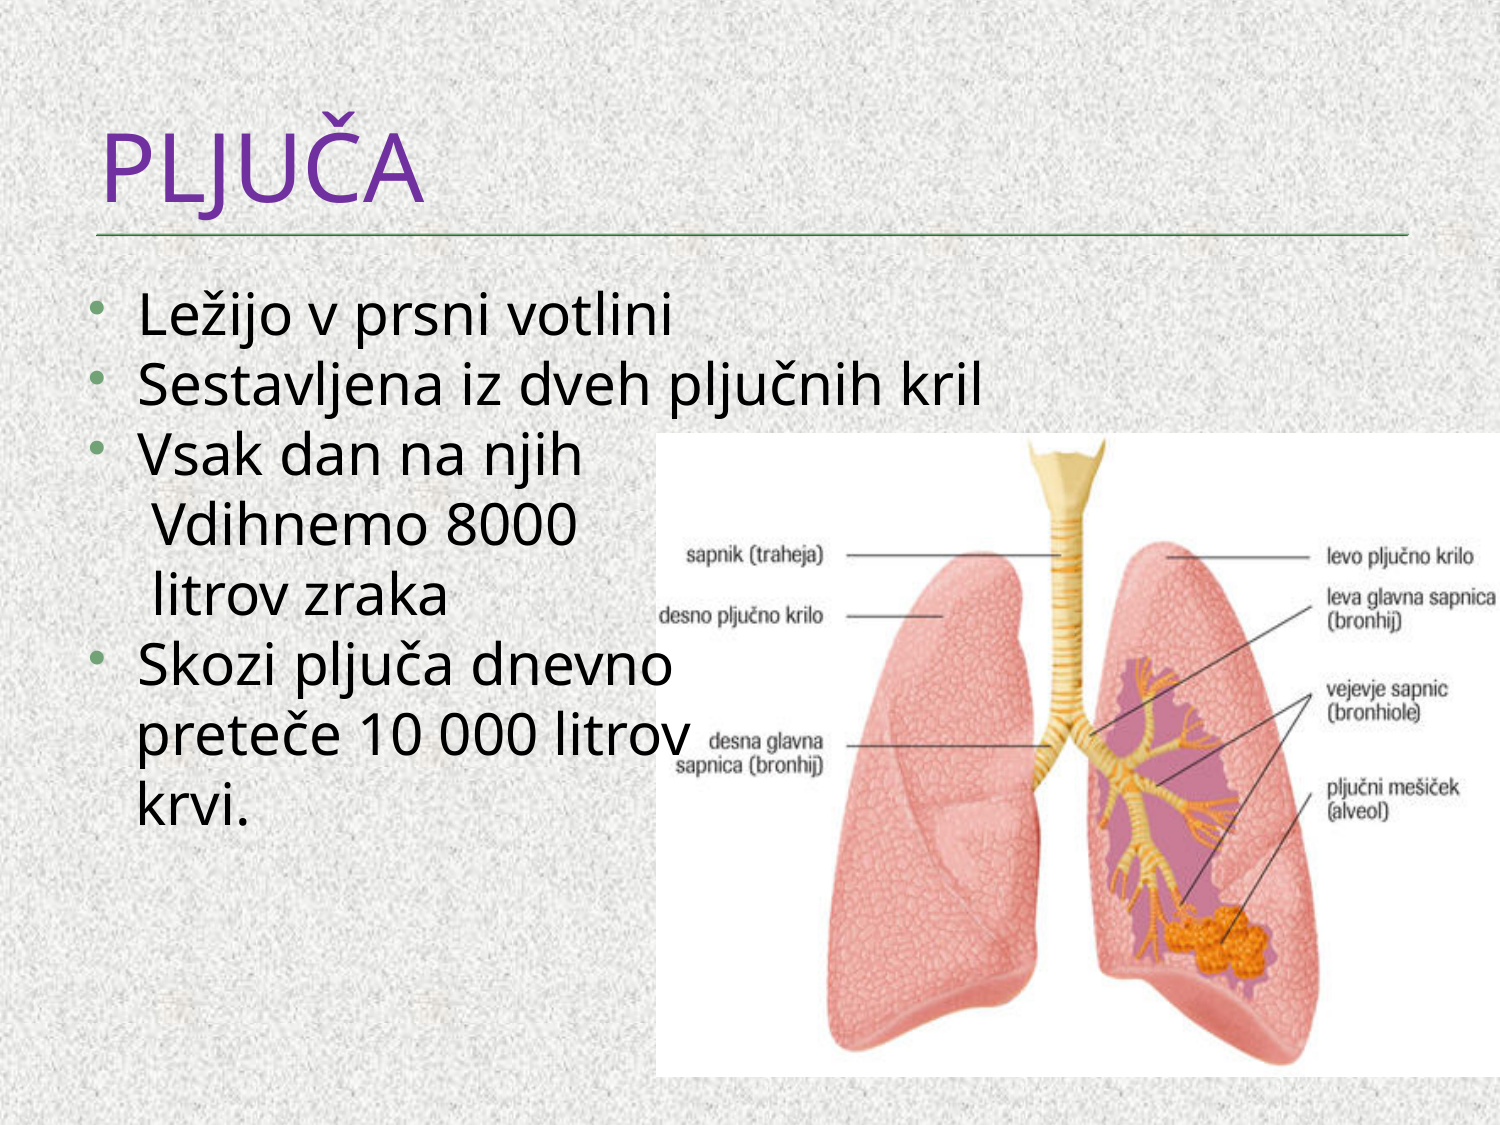

# PLJUČA
Ležijo v prsni votlini
Sestavljena iz dveh pljučnih kril
Vsak dan na njih
 Vdihnemo 8000
 litrov zraka
Skozi pljuča dnevno
 preteče 10 000 litrov
 krvi.